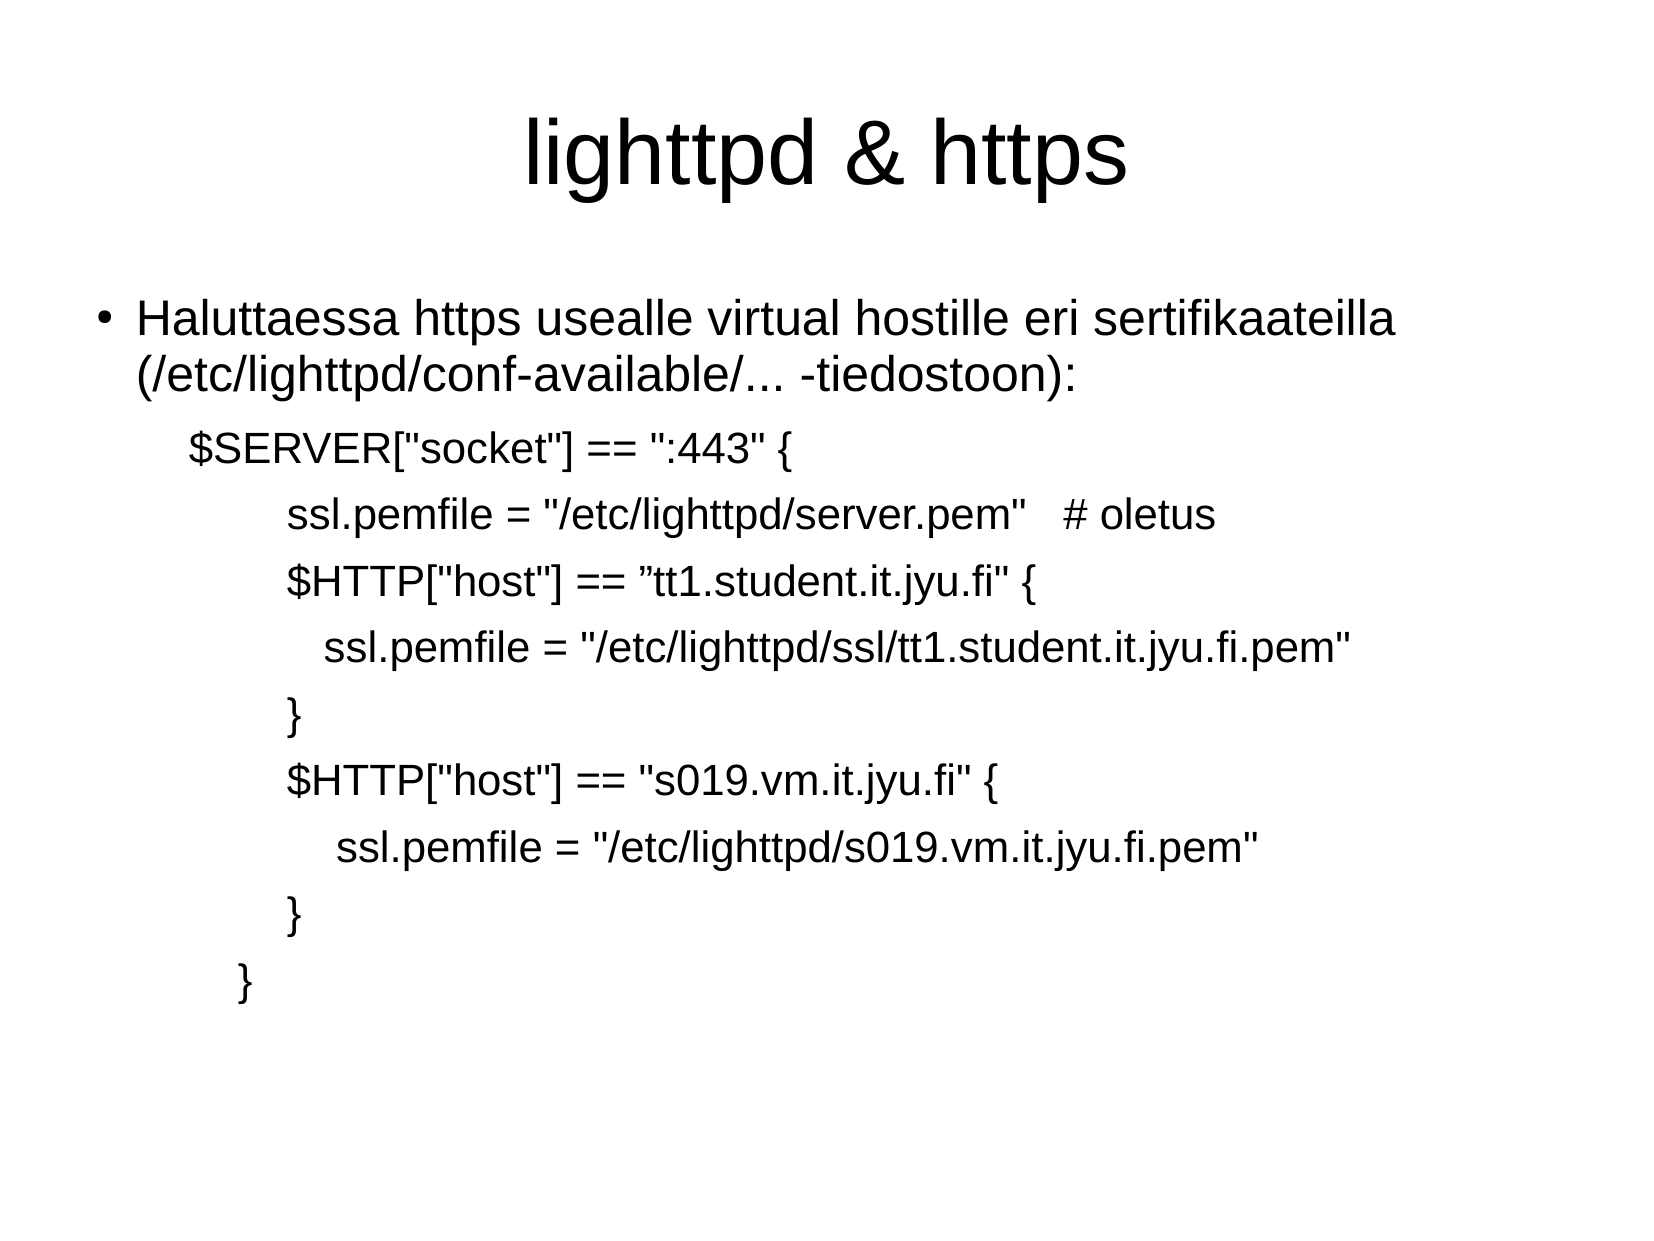

# lighttpd & https
Haluttaessa https usealle virtual hostille eri sertifikaateilla (/etc/lighttpd/conf-available/... -tiedostoon):
$SERVER["socket"] == ":443" {
 ssl.pemfile = "/etc/lighttpd/server.pem" # oletus
 $HTTP["host"] == ”tt1.student.it.jyu.fi" {
 ssl.pemfile = "/etc/lighttpd/ssl/tt1.student.it.jyu.fi.pem"
 }
 $HTTP["host"] == "s019.vm.it.jyu.fi" {
 ssl.pemfile = "/etc/lighttpd/s019.vm.it.jyu.fi.pem"
 }
 }